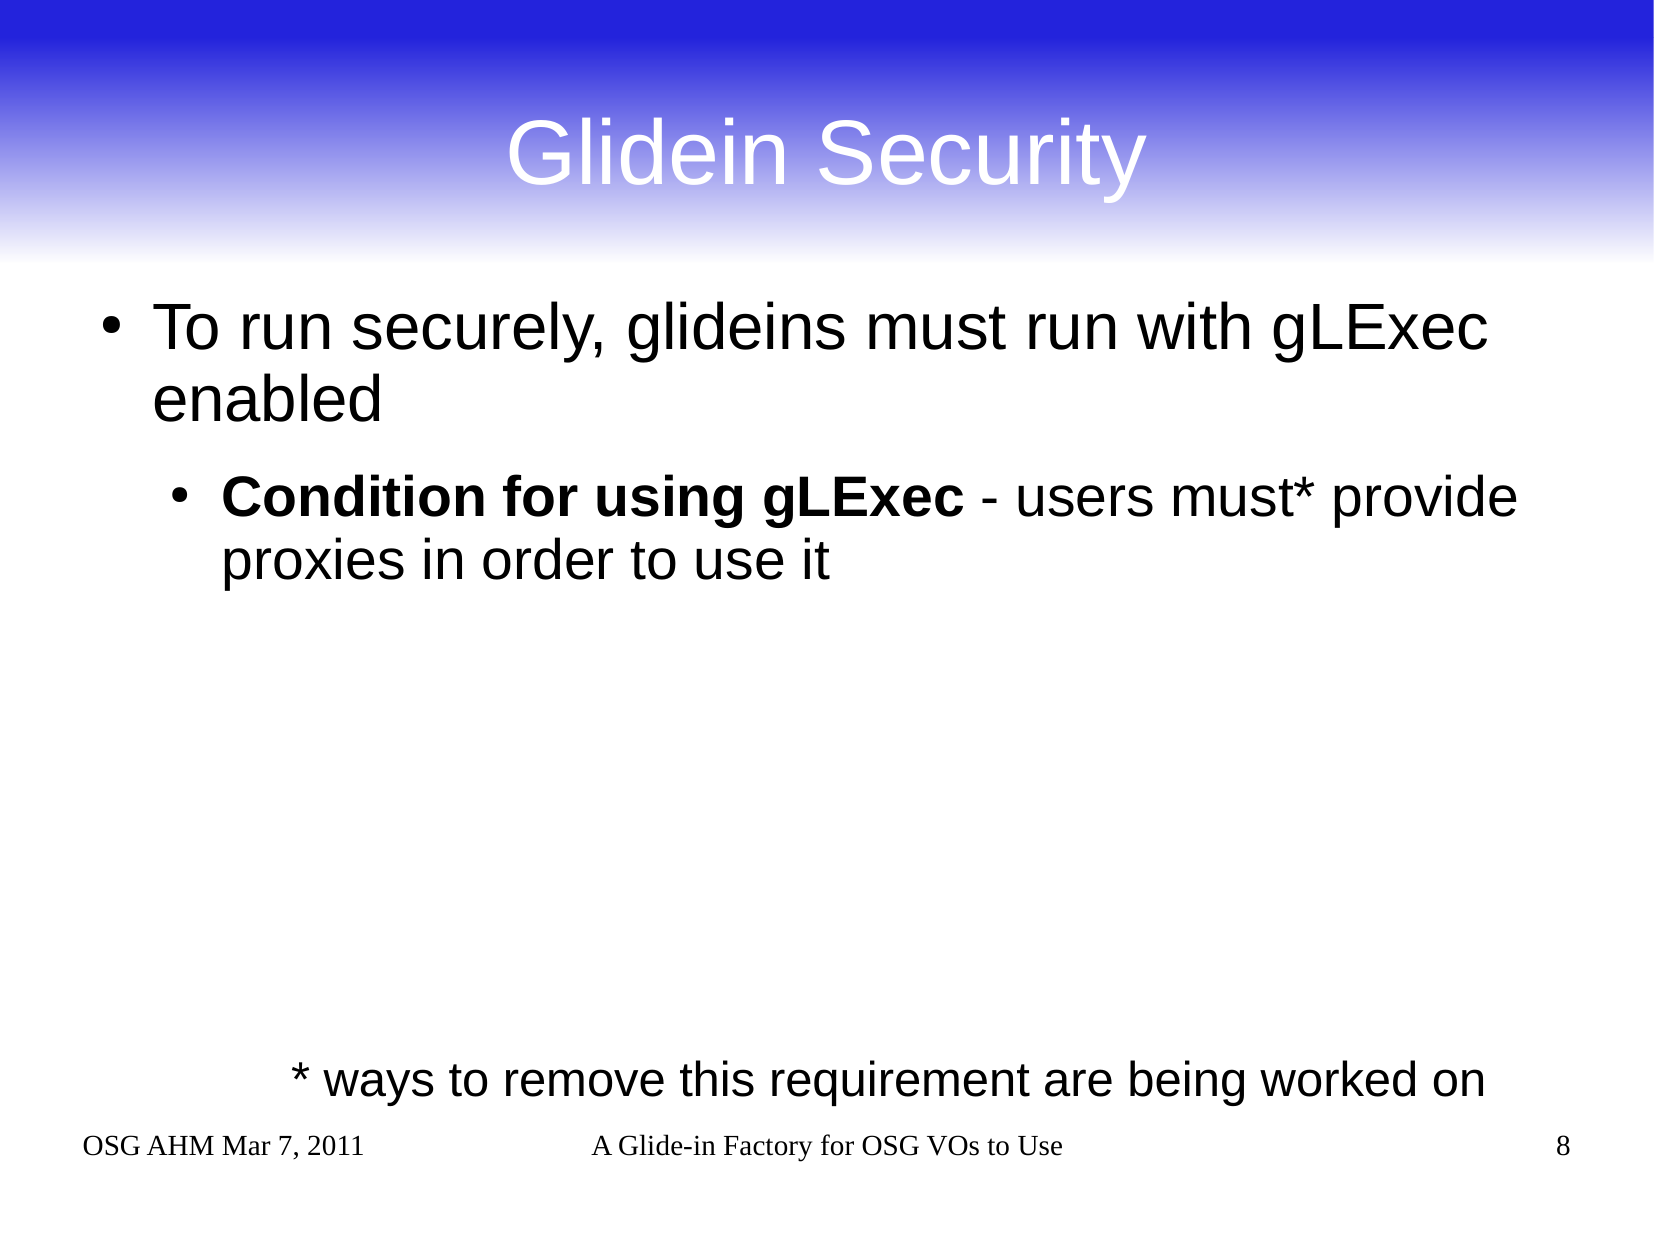

# Glidein Security
To run securely, glideins must run with gLExec enabled
Condition for using gLExec - users must* provide proxies in order to use it
* ways to remove this requirement are being worked on
OSG AHM Mar 7, 2011
A Glide-in Factory for OSG VOs to Use
8